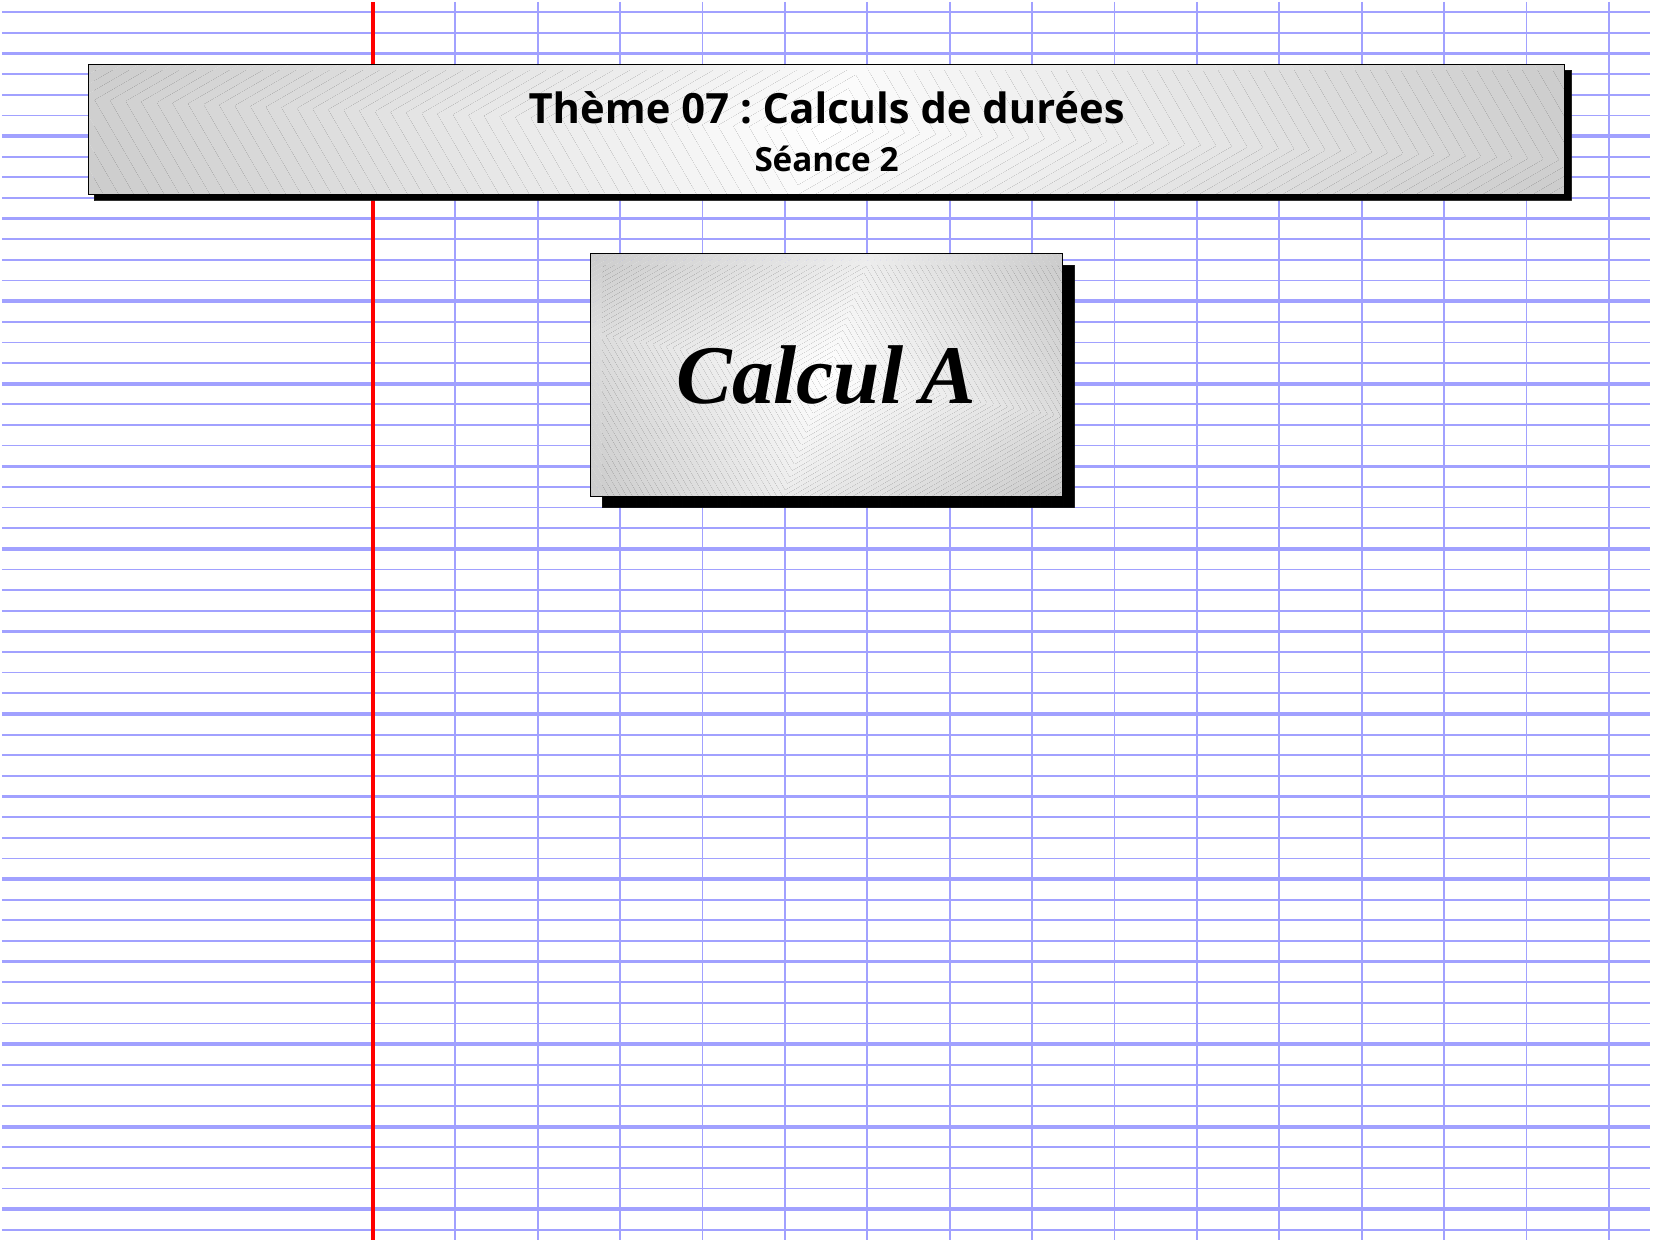

Thème 07 : Calculs de durées
Séance 2
Calcul A